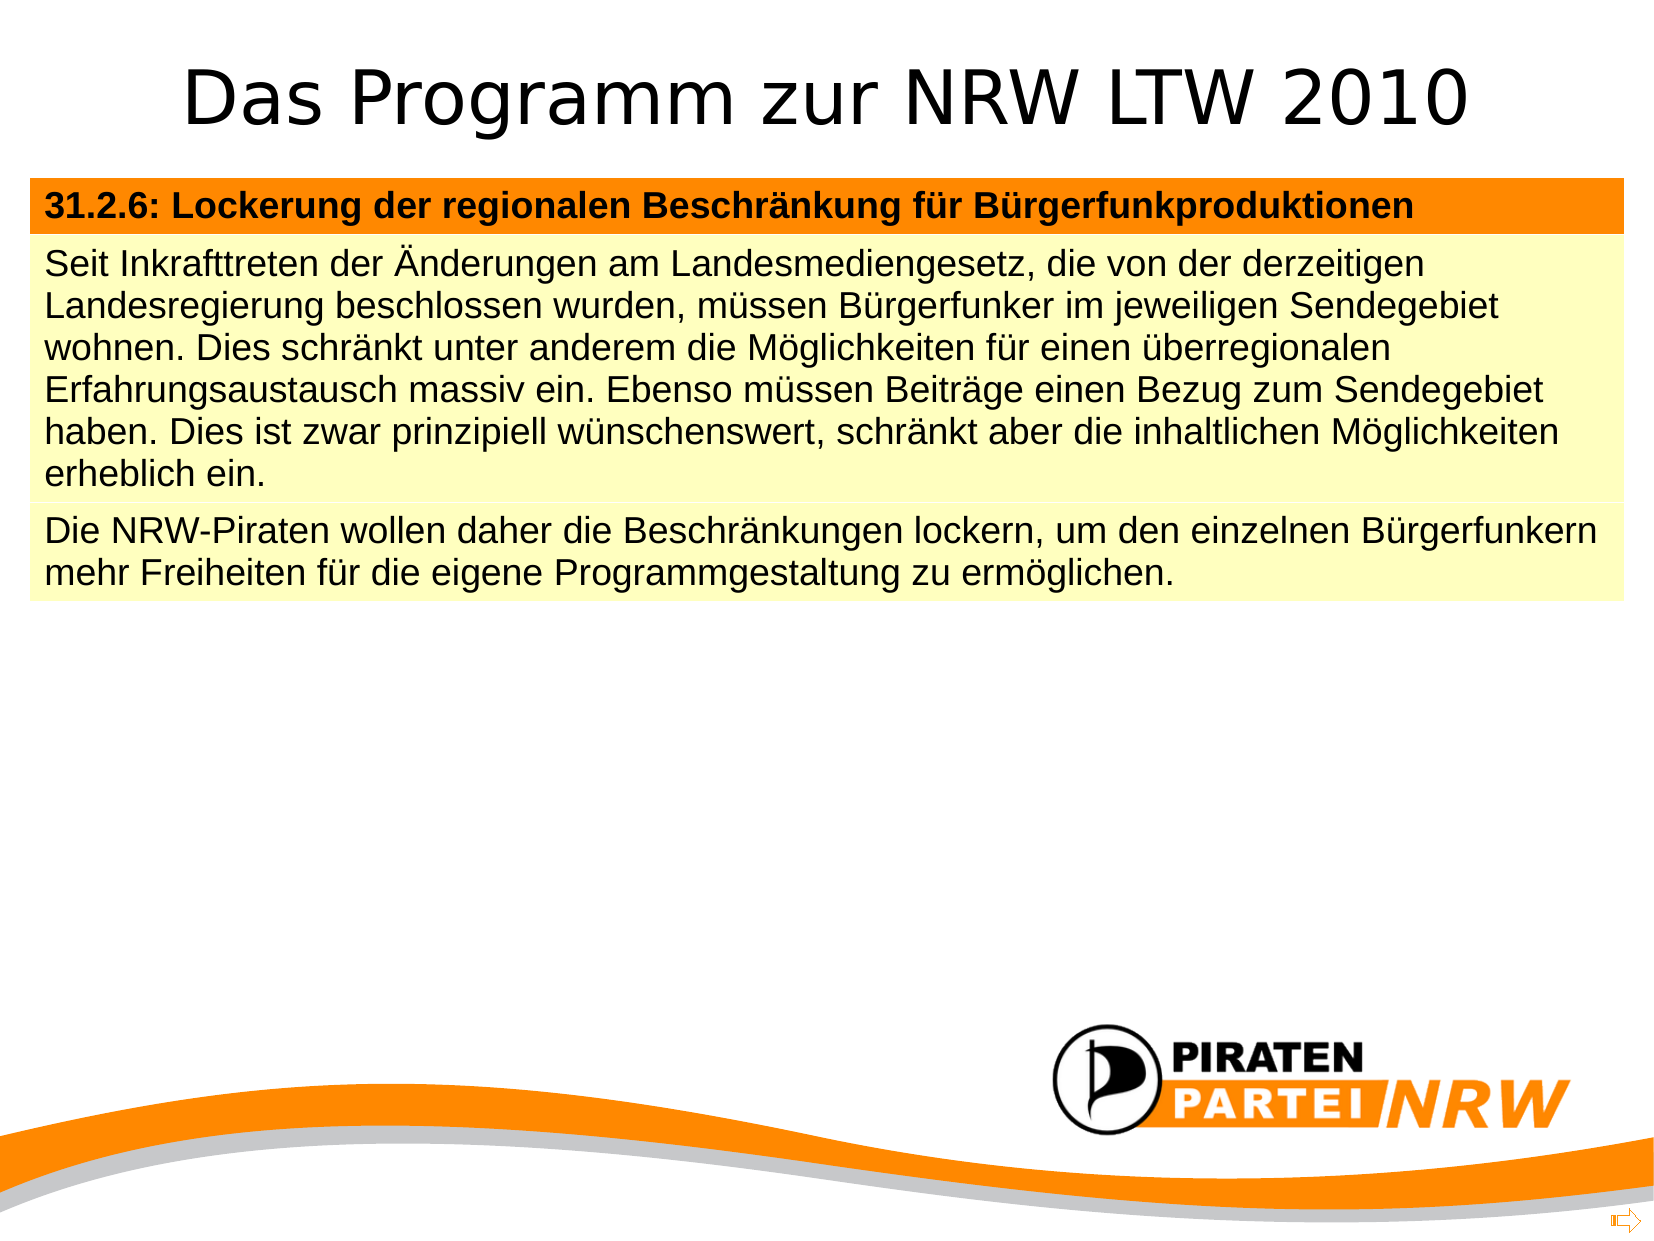

# Das Programm zur NRW LTW 2010
| 31.2.6: Lockerung der regionalen Beschränkung für Bürgerfunkproduktionen |
| --- |
| Seit Inkrafttreten der Änderungen am Landesmediengesetz, die von der derzeitigen Landesregierung beschlossen wurden, müssen Bürgerfunker im jeweiligen Sendegebiet wohnen. Dies schränkt unter anderem die Möglichkeiten für einen überregionalen Erfahrungsaustausch massiv ein. Ebenso müssen Beiträge einen Bezug zum Sendegebiet haben. Dies ist zwar prinzipiell wünschenswert, schränkt aber die inhaltlichen Möglichkeiten erheblich ein. |
| Die NRW-Piraten wollen daher die Beschränkungen lockern, um den einzelnen Bürgerfunkern mehr Freiheiten für die eigene Programmgestaltung zu ermöglichen. |